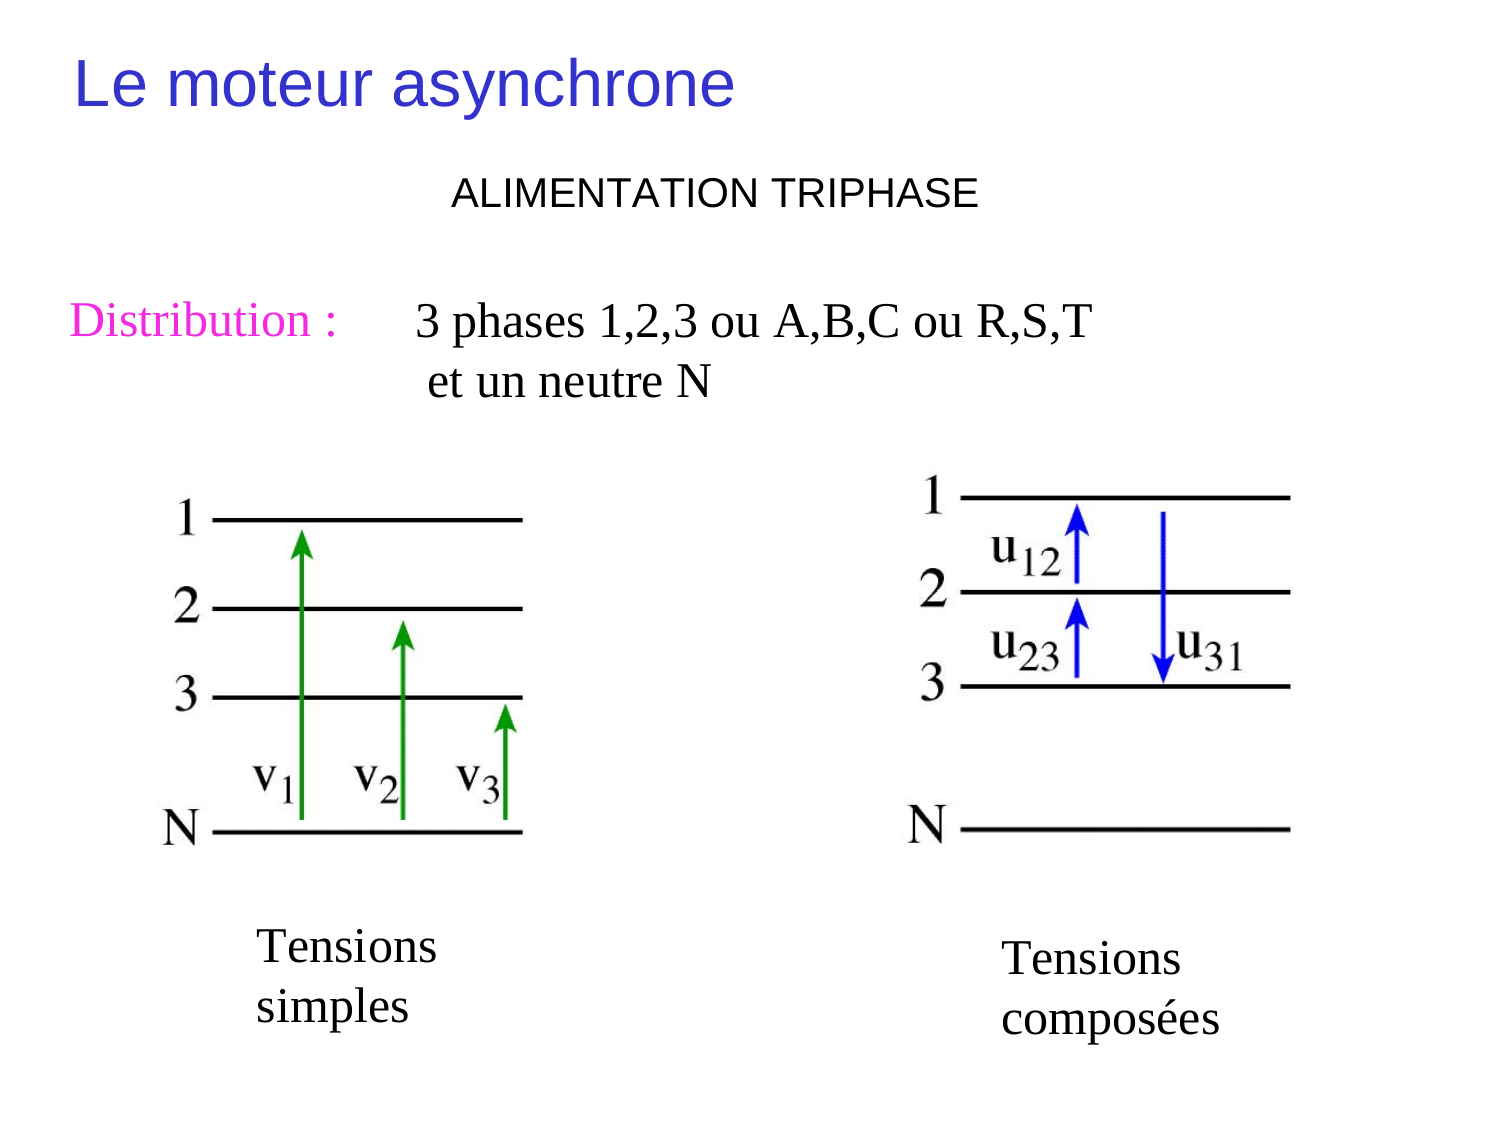

Le moteur asynchrone
ALIMENTATION TRIPHASE
Distribution :
3 phases 1,2,3 ou A,B,C ou R,S,T
 et un neutre N
Tensions simples
Tensions composées